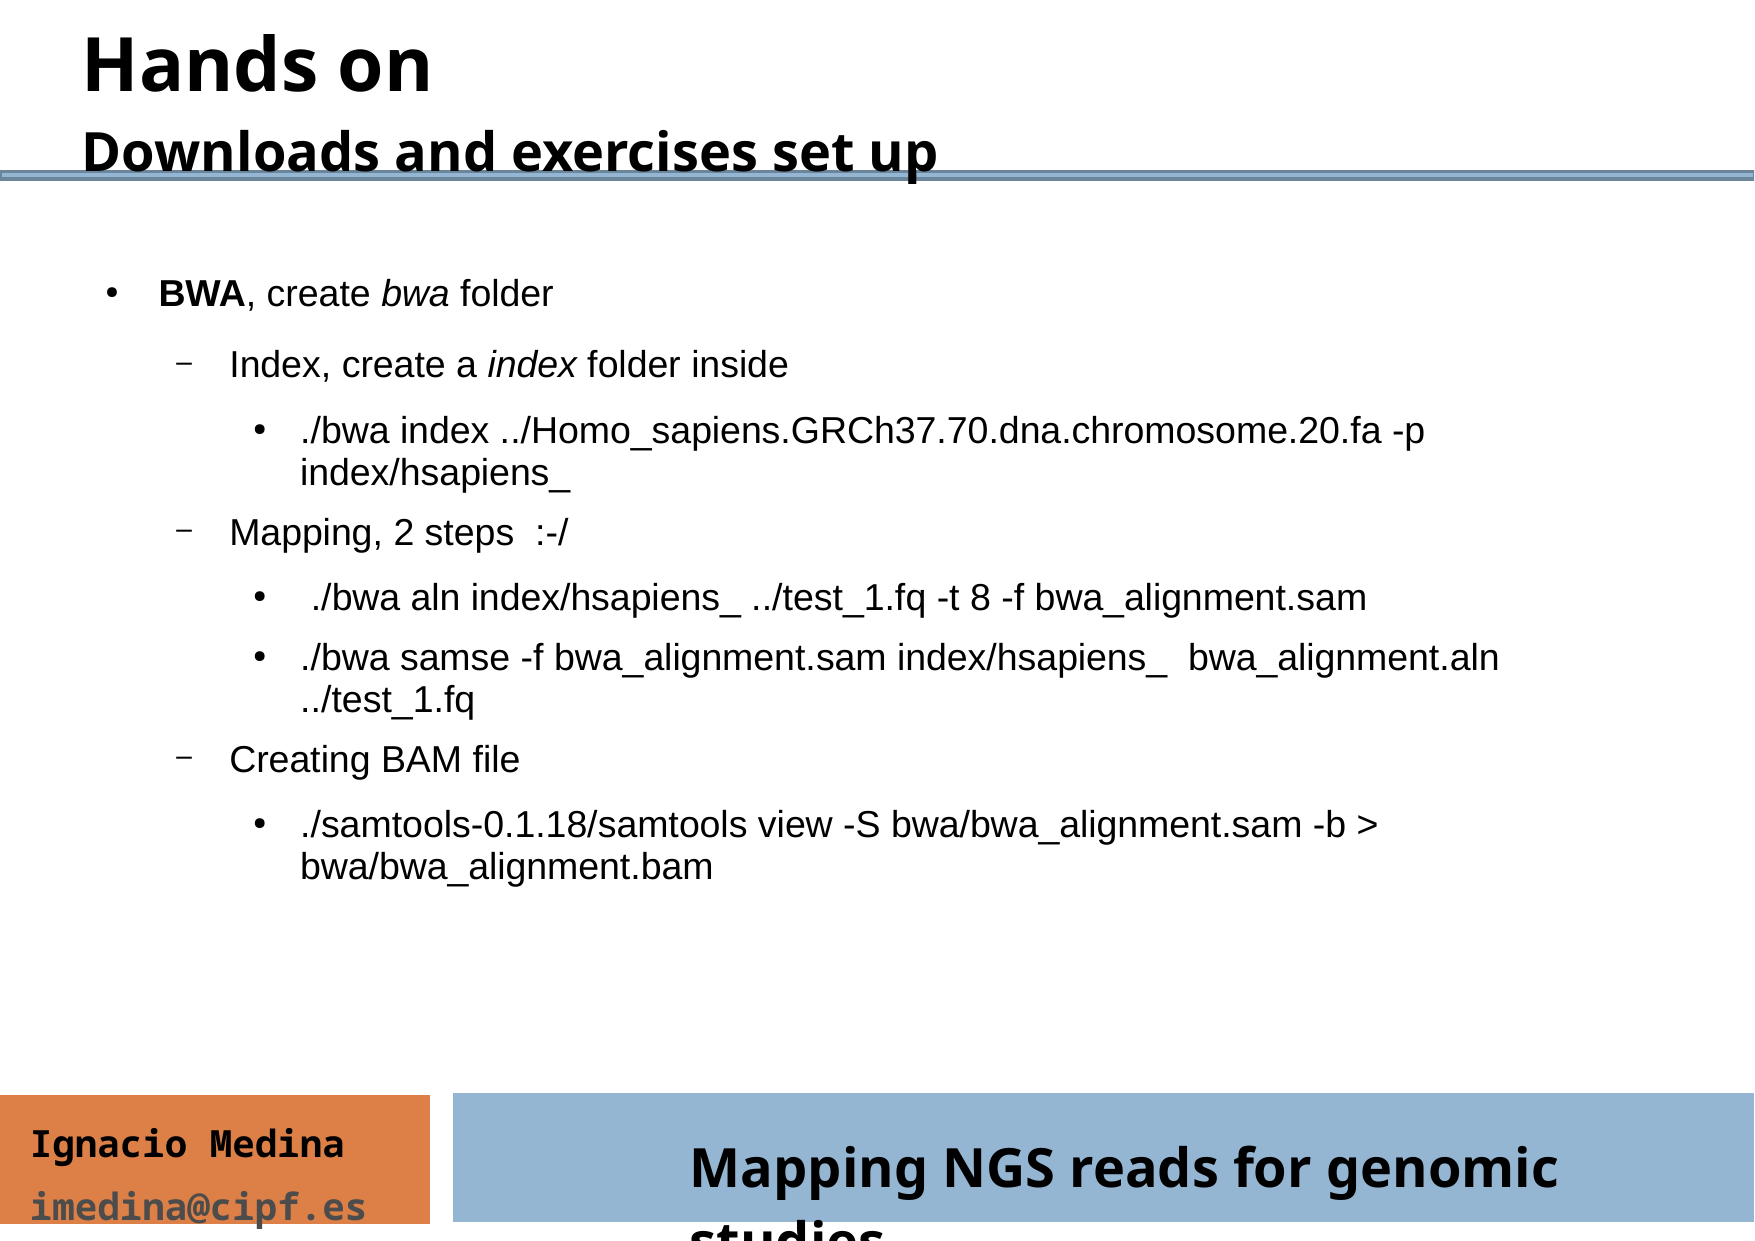

Hands on
Downloads and exercises set up
# BWA, create bwa folder
Index, create a index folder inside
./bwa index ../Homo_sapiens.GRCh37.70.dna.chromosome.20.fa -p index/hsapiens_
Mapping, 2 steps :-/
 ./bwa aln index/hsapiens_ ../test_1.fq -t 8 -f bwa_alignment.sam
./bwa samse -f bwa_alignment.sam index/hsapiens_ bwa_alignment.aln ../test_1.fq
Creating BAM file
./samtools-0.1.18/samtools view -S bwa/bwa_alignment.sam -b > bwa/bwa_alignment.bam
Ignacio Medina
imedina@cipf.es
Mapping NGS reads for genomic studies